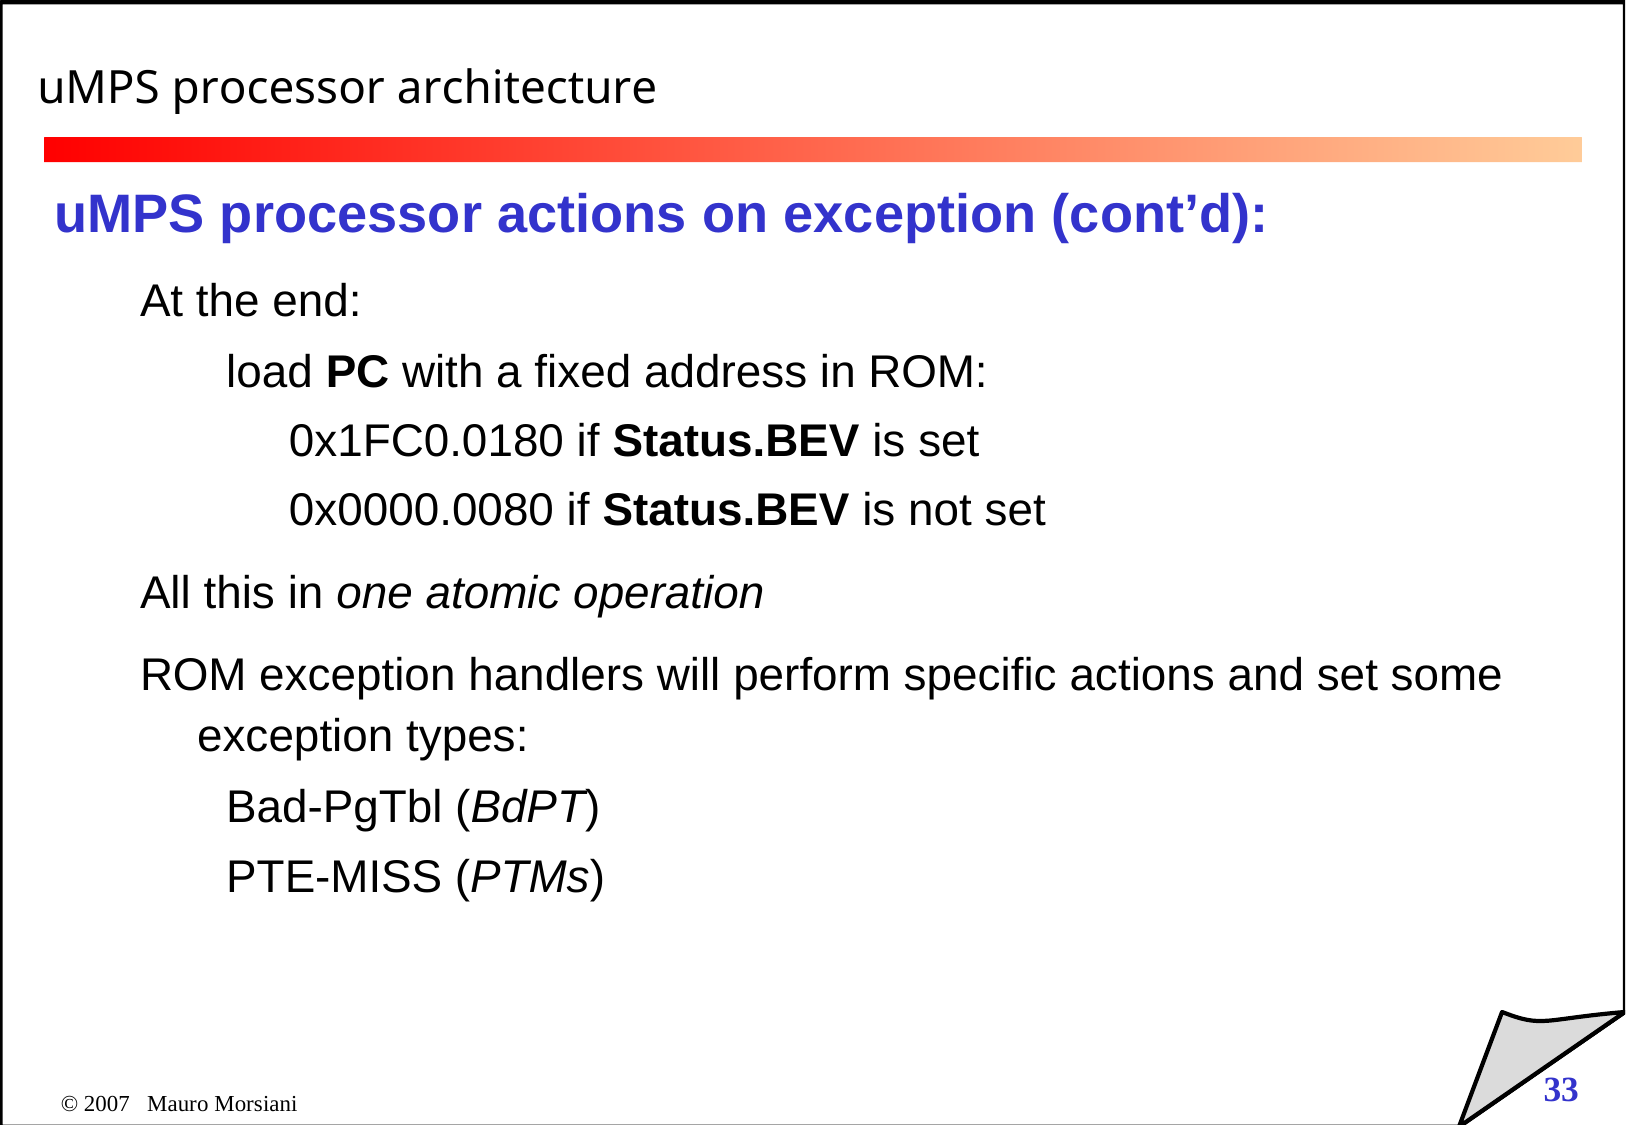

# uMPS processor architecture
uMPS processor actions on exception (cont’d):
At the end:
load PC with a fixed address in ROM:
0x1FC0.0180 if Status.BEV is set
0x0000.0080 if Status.BEV is not set
All this in one atomic operation
ROM exception handlers will perform specific actions and set some exception types:
Bad-PgTbl (BdPT)
PTE-MISS (PTMs)